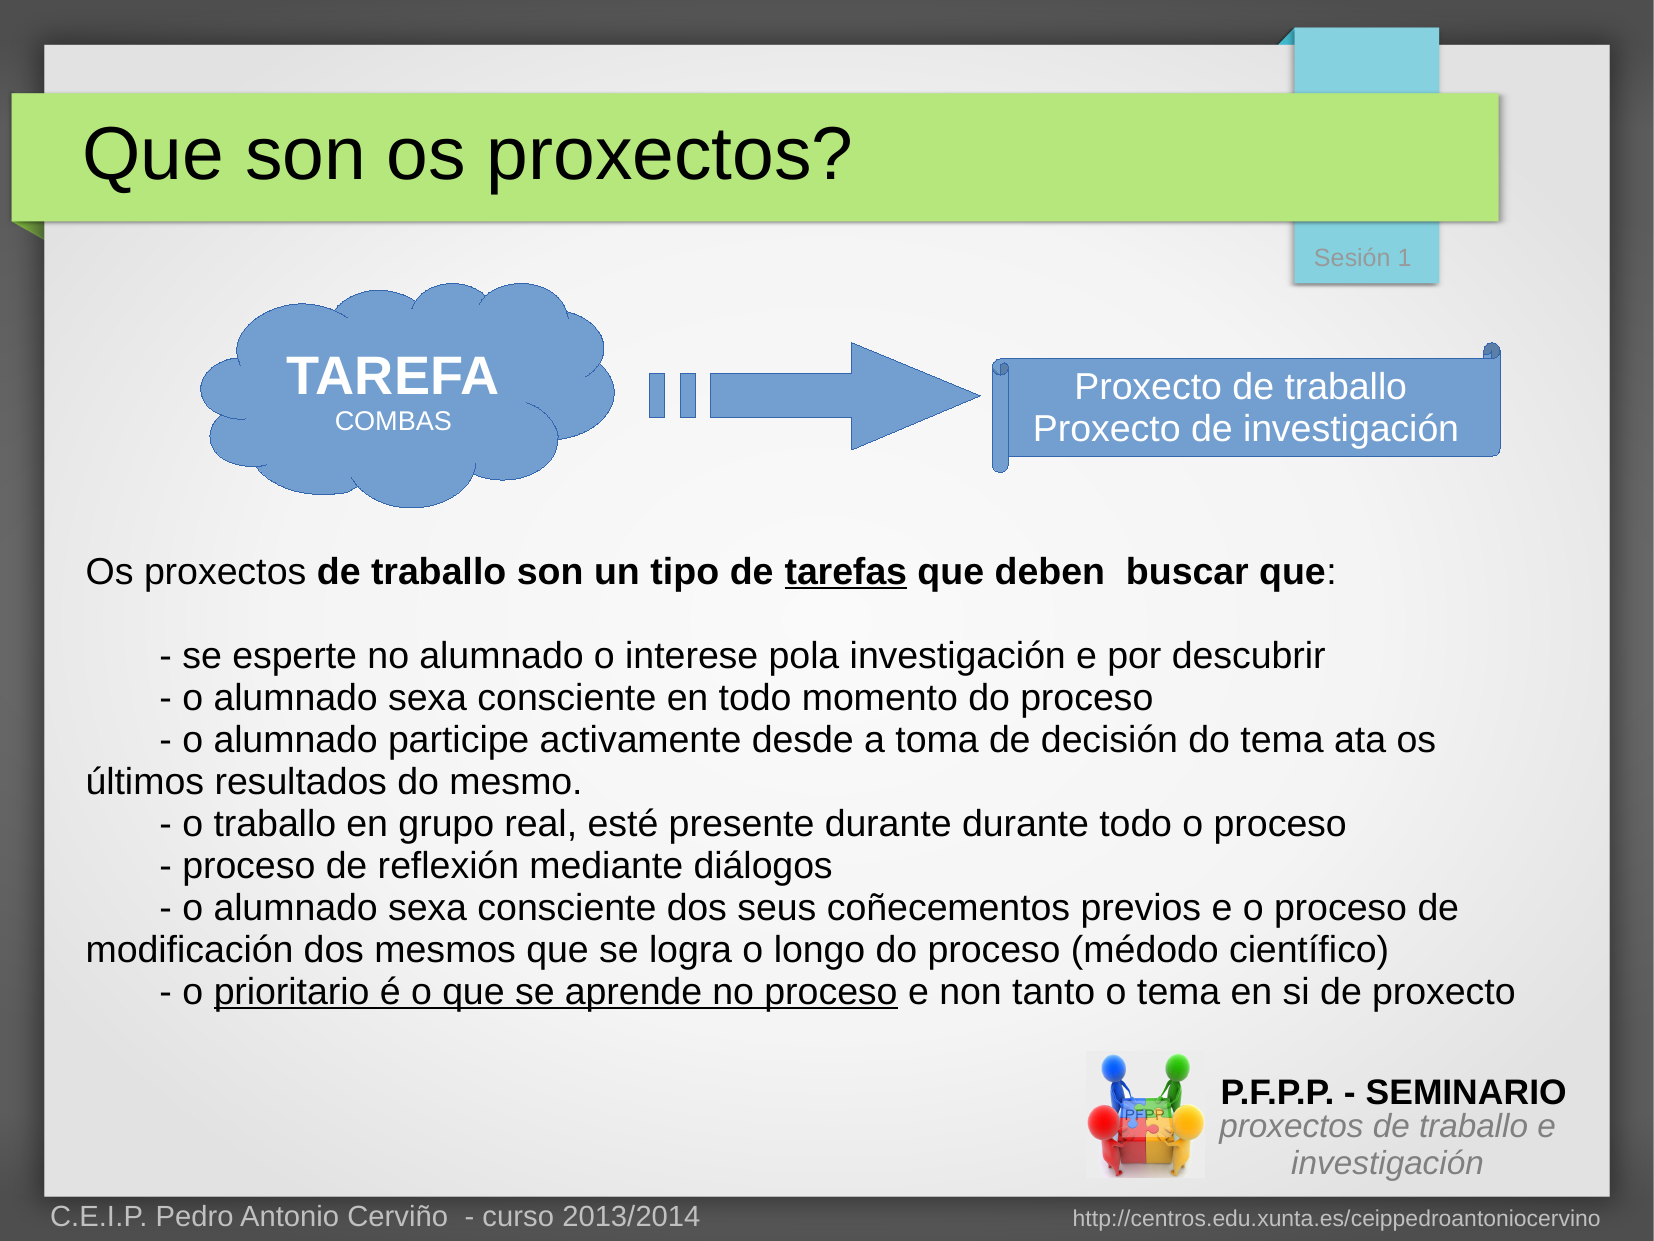

# Que son os proxectos?
Sesión 1
TAREFA
COMBAS
Proxecto de traballo
Proxecto de investigación
Os proxectos de traballo son un tipo de tarefas que deben buscar que:
	- se esperte no alumnado o interese pola investigación e por descubrir
	- o alumnado sexa consciente en todo momento do proceso
	- o alumnado participe activamente desde a toma de decisión do tema ata os últimos resultados do mesmo.
	- o traballo en grupo real, esté presente durante durante todo o proceso
	- proceso de reflexión mediante diálogos
	- o alumnado sexa consciente dos seus coñecementos previos e o proceso de modificación dos mesmos que se logra o longo do proceso (médodo científico)
	- o prioritario é o que se aprende no proceso e non tanto o tema en si de proxecto
P.F.P.P. - SEMINARIO
proxectos de traballo e investigación
C.E.I.P. Pedro Antonio Cerviño - curso 2013/2014 http://centros.edu.xunta.es/ceippedroantoniocervino